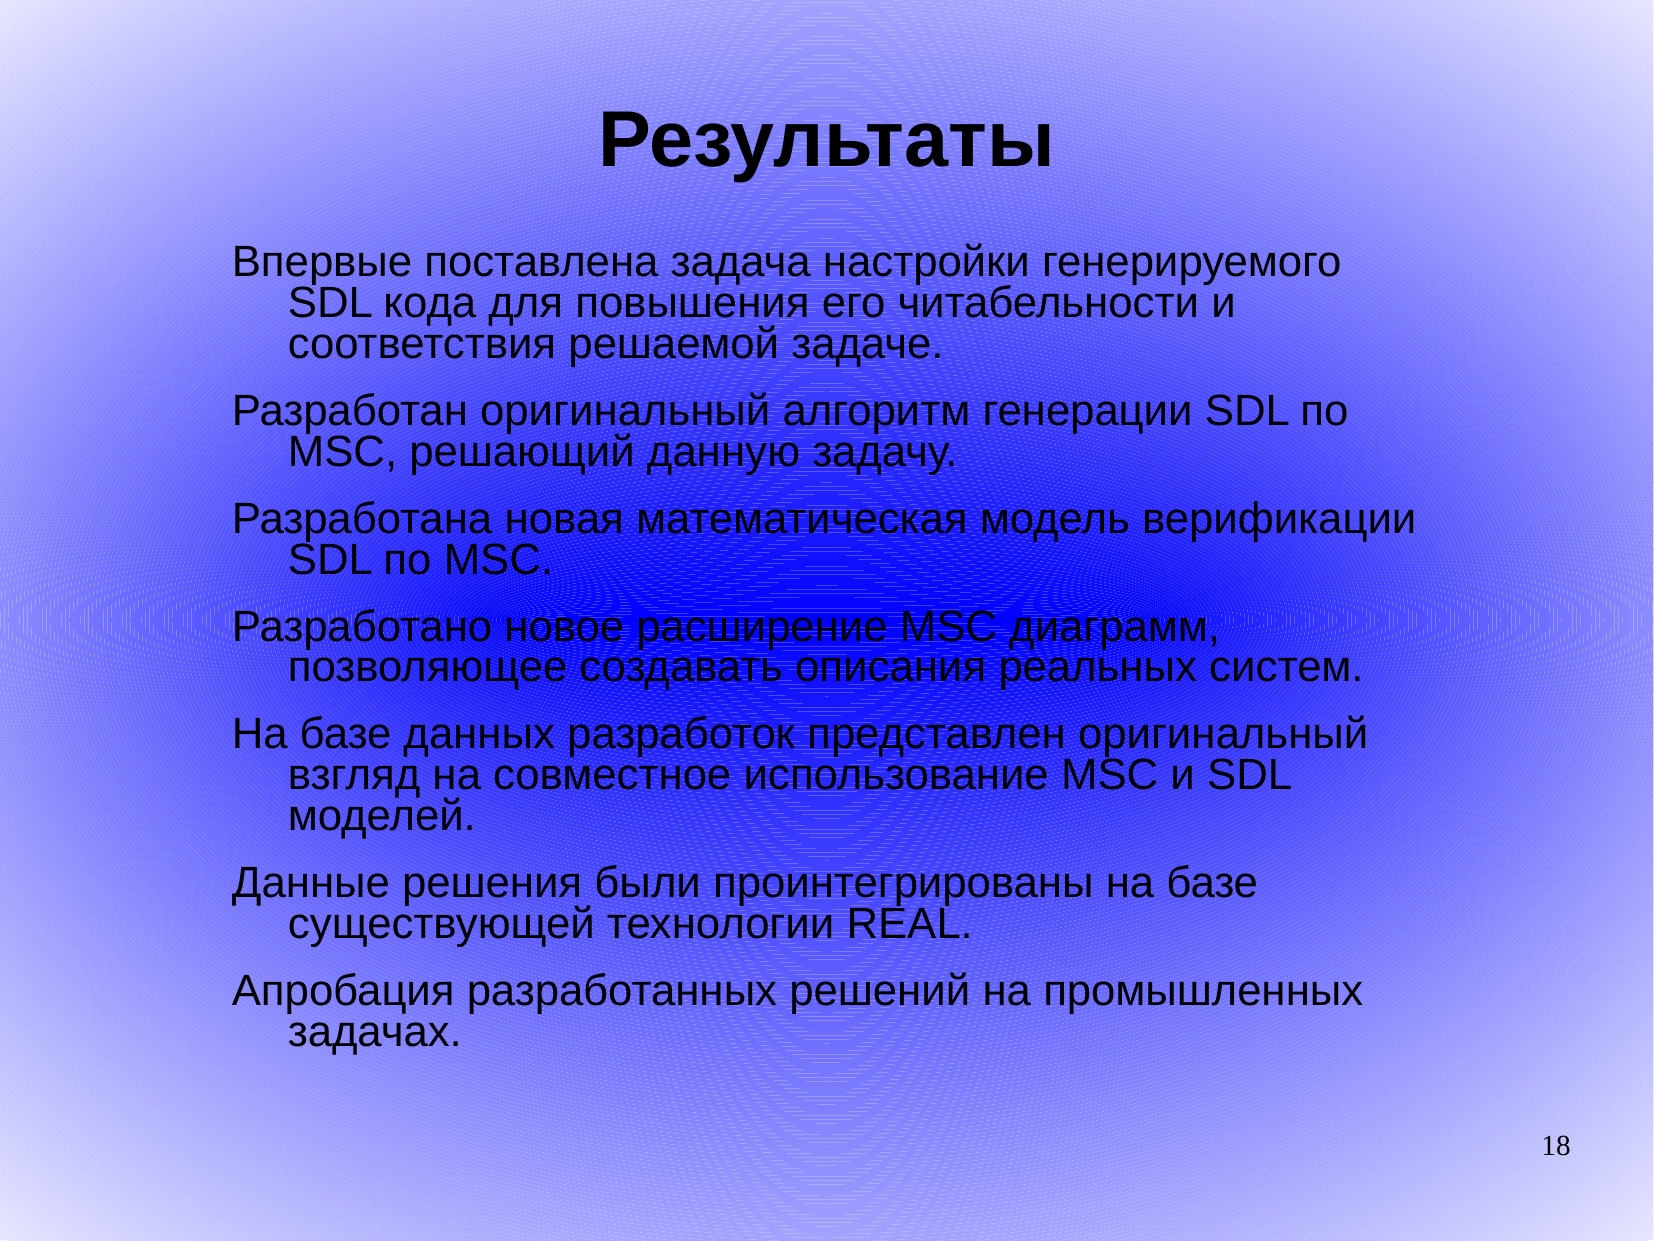

Результаты
Впервые поставлена задача настройки генерируемого SDL кода для повышения его читабельности и соответствия решаемой задаче.
Разработан оригинальный алгоритм генерации SDL по MSC, решающий данную задачу.
Разработана новая математическая модель верификации SDL по MSC.
Разработано новое расширение MSC диаграмм, позволяющее создавать описания реальных систем.
На базе данных разработок представлен оригинальный взгляд на совместное использование MSC и SDL моделей.
Данные решения были проинтегрированы на базе существующей технологии REAL.
Апробация разработанных решений на промышленных задачах.
18